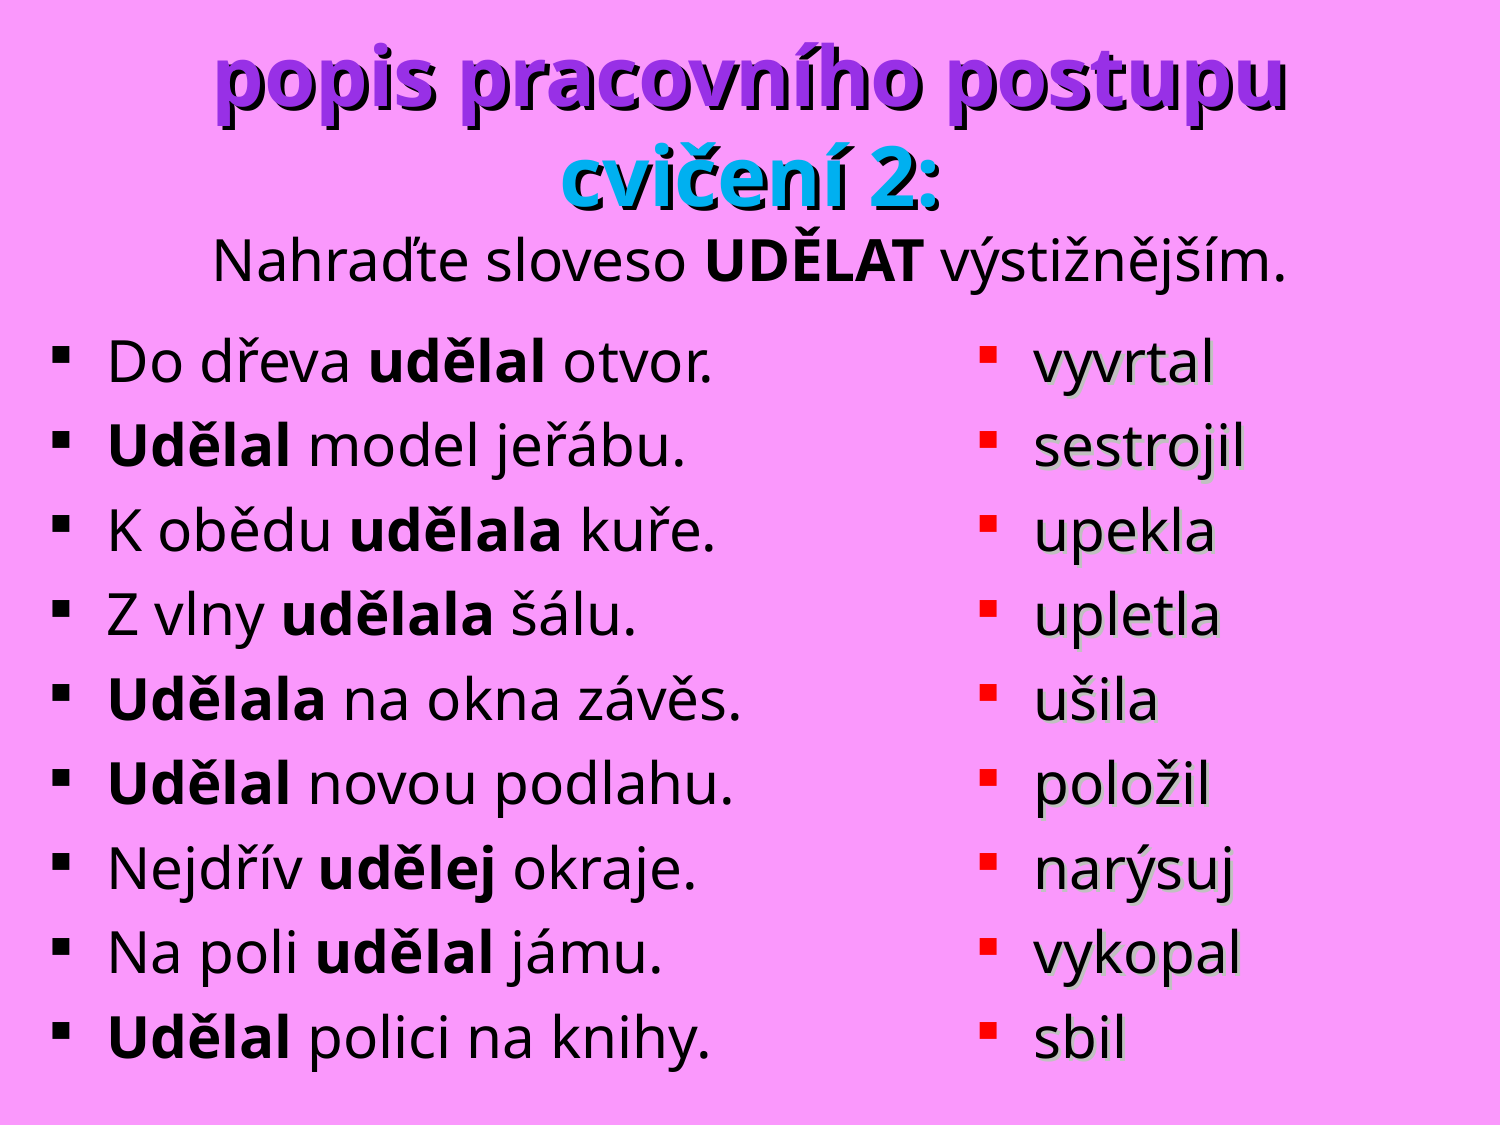

# popis pracovního postupu cvičení 2: Nahraďte sloveso UDĚLAT výstižnějším.
Do dřeva udělal otvor.
Udělal model jeřábu.
K obědu udělala kuře.
Z vlny udělala šálu.
Udělala na okna závěs.
Udělal novou podlahu.
Nejdřív udělej okraje.
Na poli udělal jámu.
Udělal polici na knihy.
vyvrtal
sestrojil
upekla
upletla
ušila
položil
narýsuj
vykopal
sbil